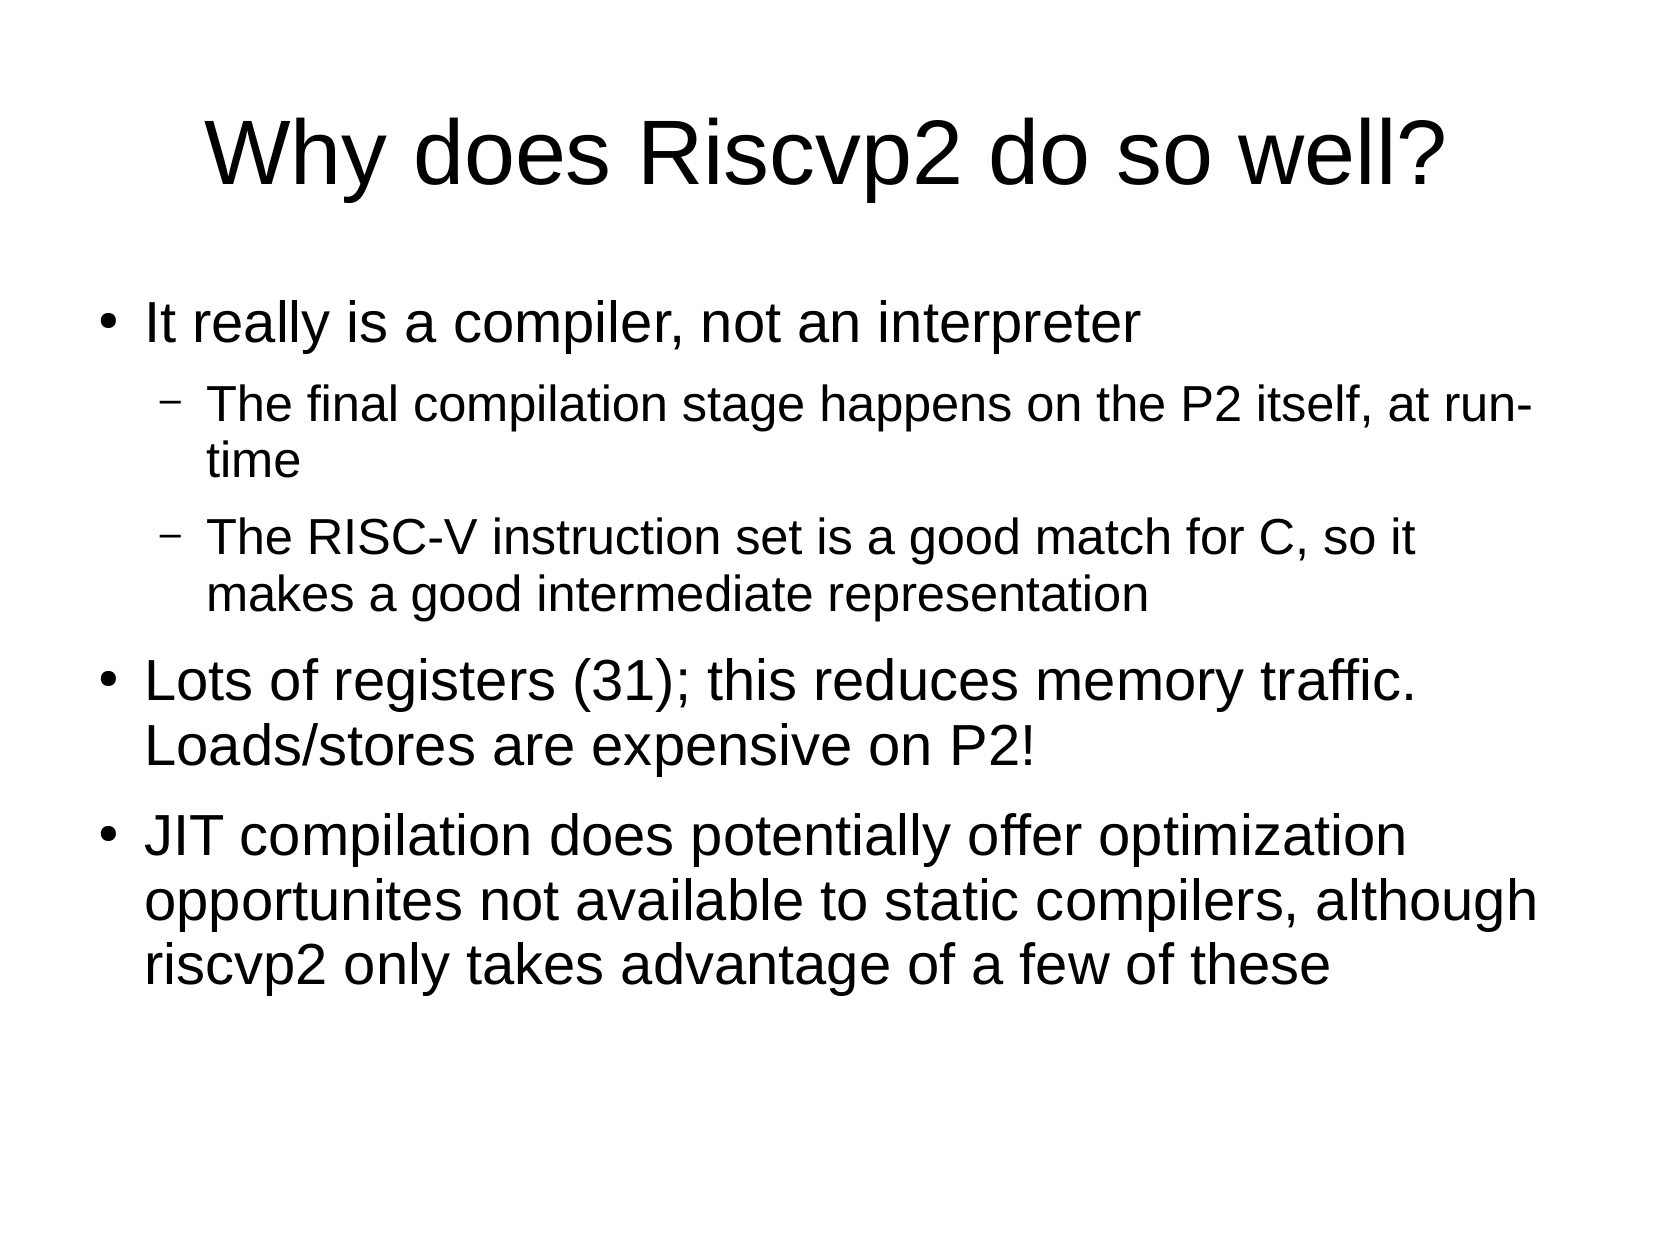

# Why does Riscvp2 do so well?
It really is a compiler, not an interpreter
The final compilation stage happens on the P2 itself, at run-time
The RISC-V instruction set is a good match for C, so it makes a good intermediate representation
Lots of registers (31); this reduces memory traffic. Loads/stores are expensive on P2!
JIT compilation does potentially offer optimization opportunites not available to static compilers, although riscvp2 only takes advantage of a few of these